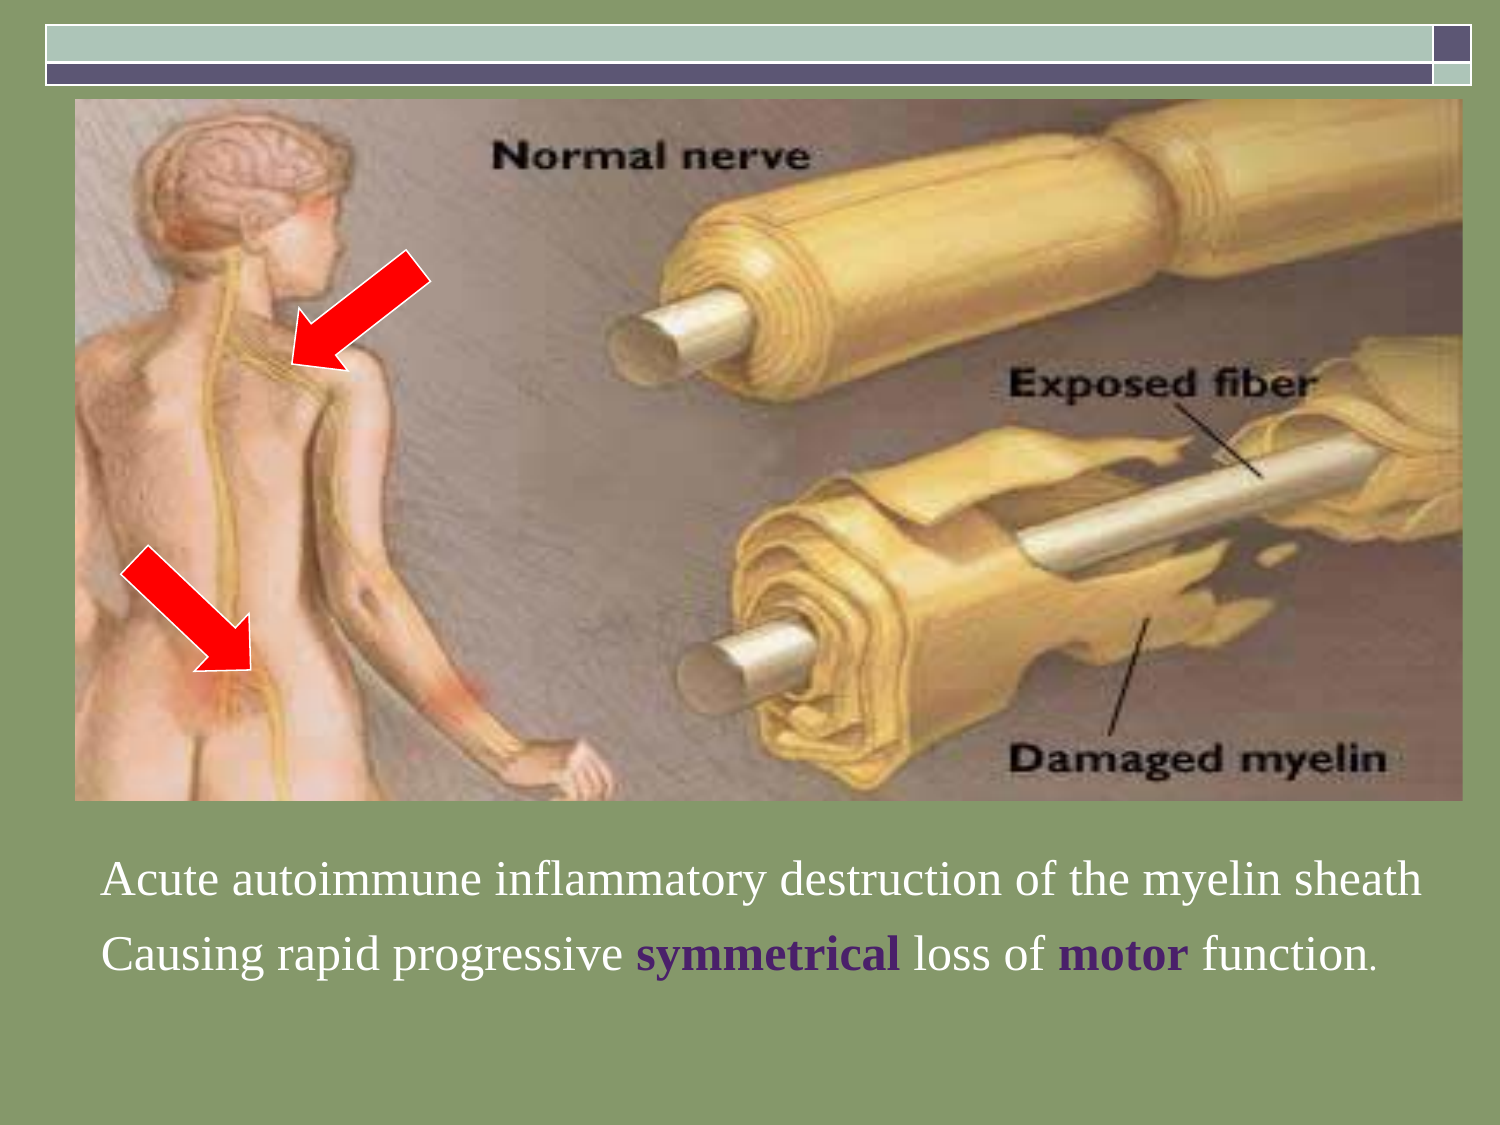

Acute autoimmune inflammatory destruction of the myelin sheath
Causing rapid progressive symmetrical loss of motor function.